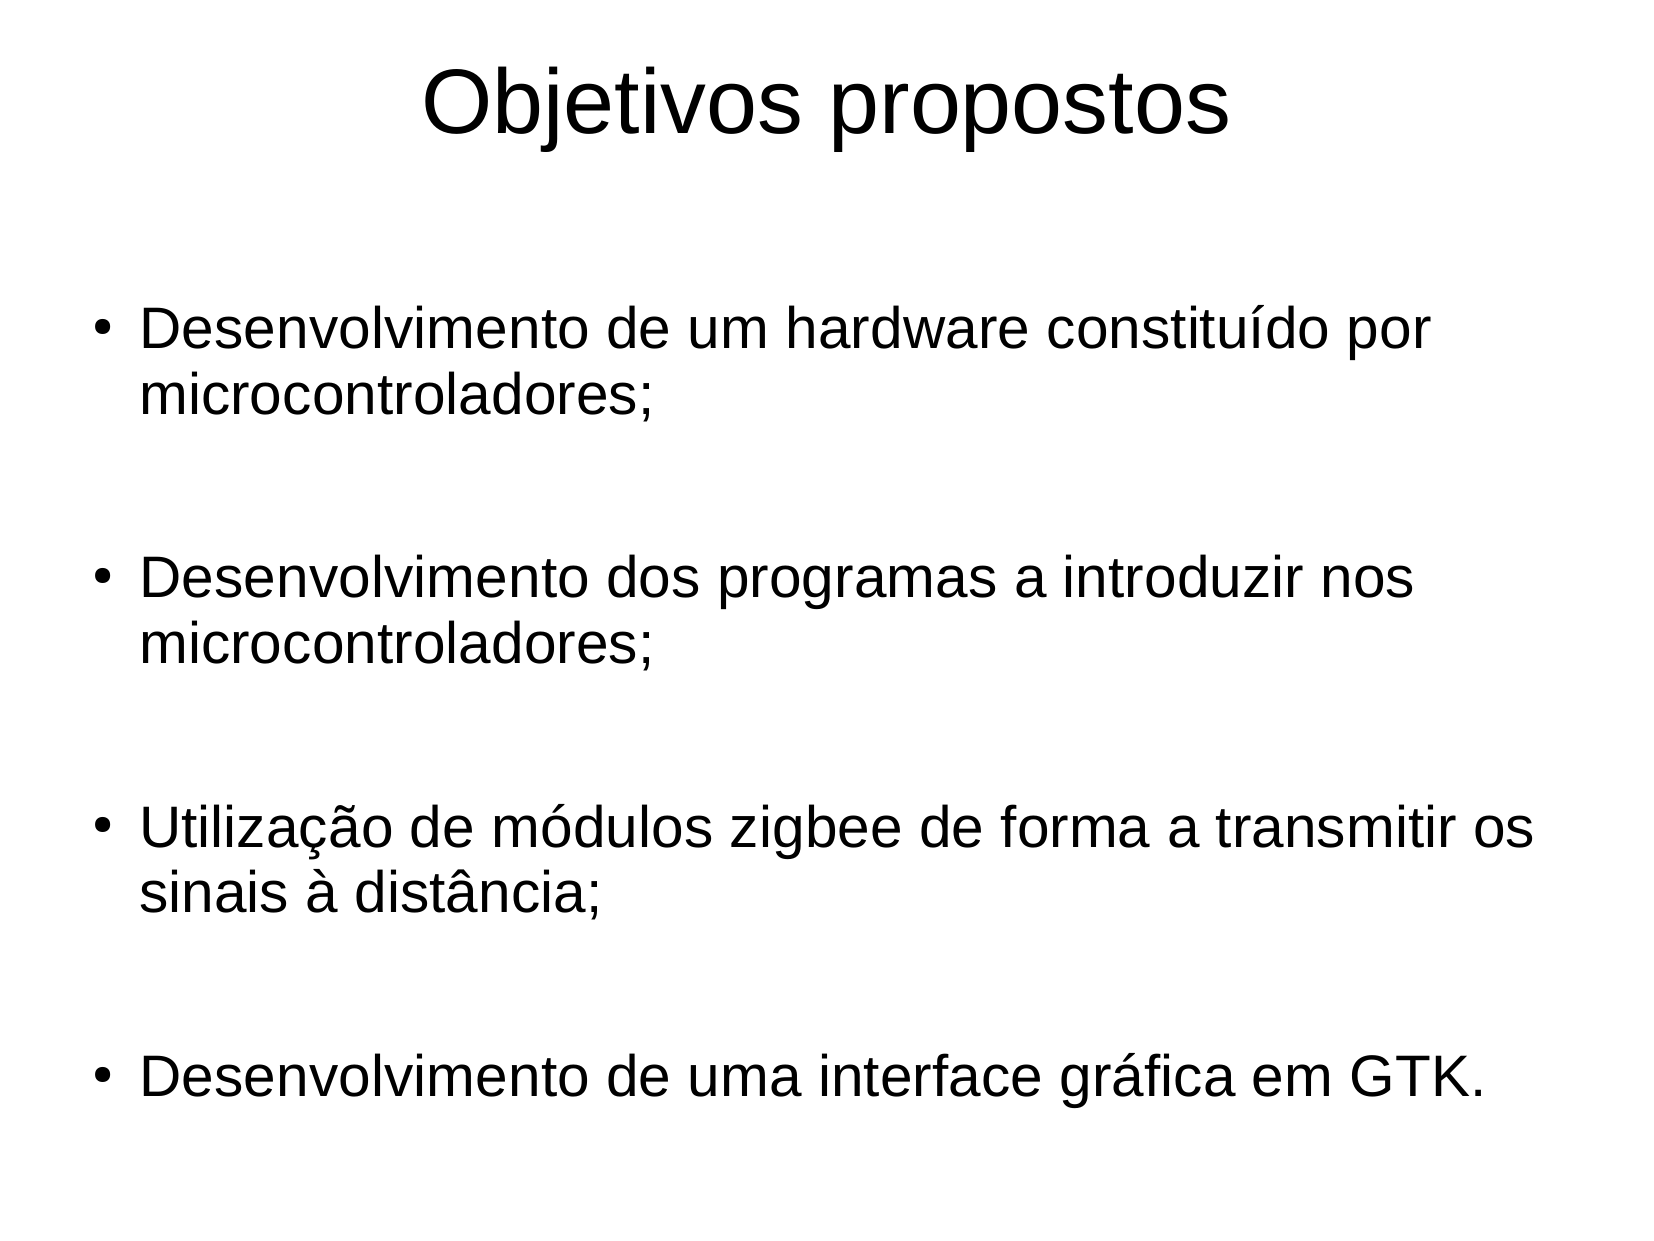

# Objetivos propostos
Desenvolvimento de um hardware constituído por microcontroladores;
Desenvolvimento dos programas a introduzir nos microcontroladores;
Utilização de módulos zigbee de forma a transmitir os sinais à distância;
Desenvolvimento de uma interface gráfica em GTK.